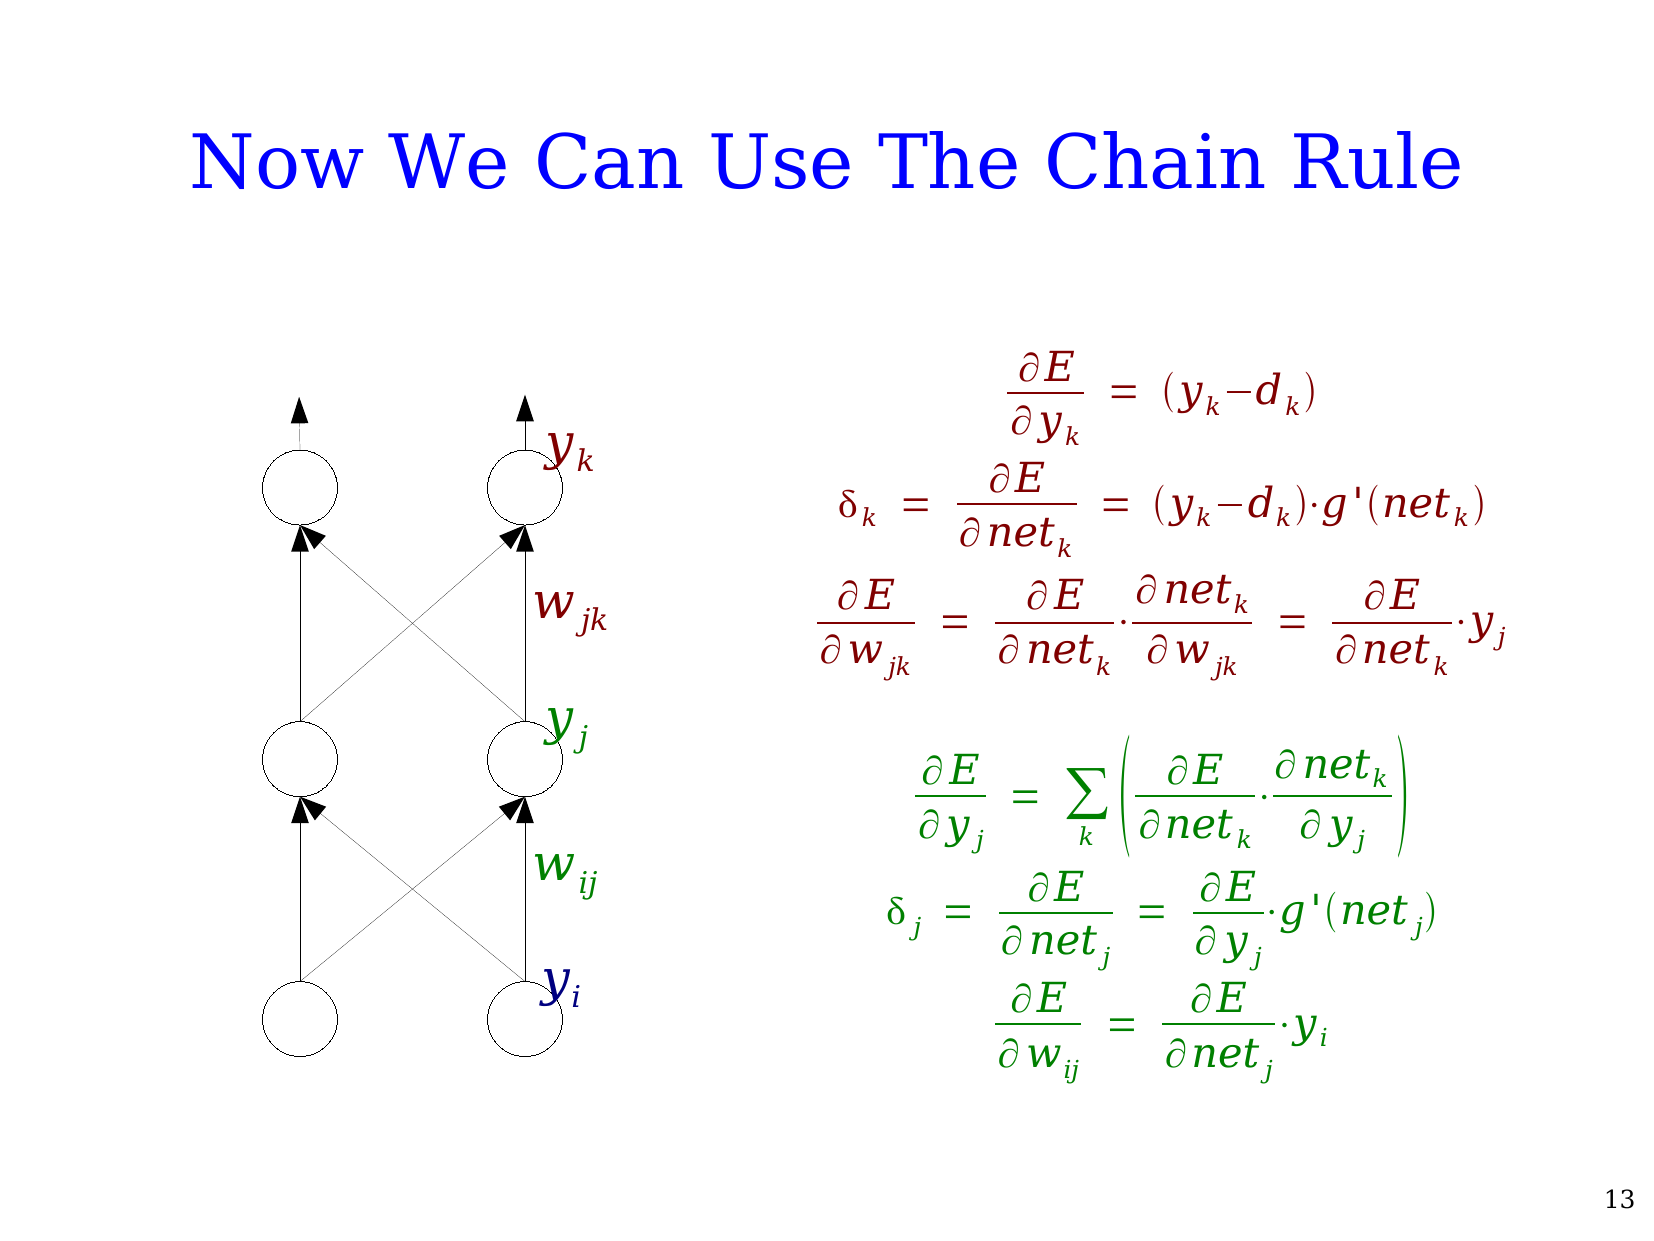

# Now We Can Use The Chain Rule